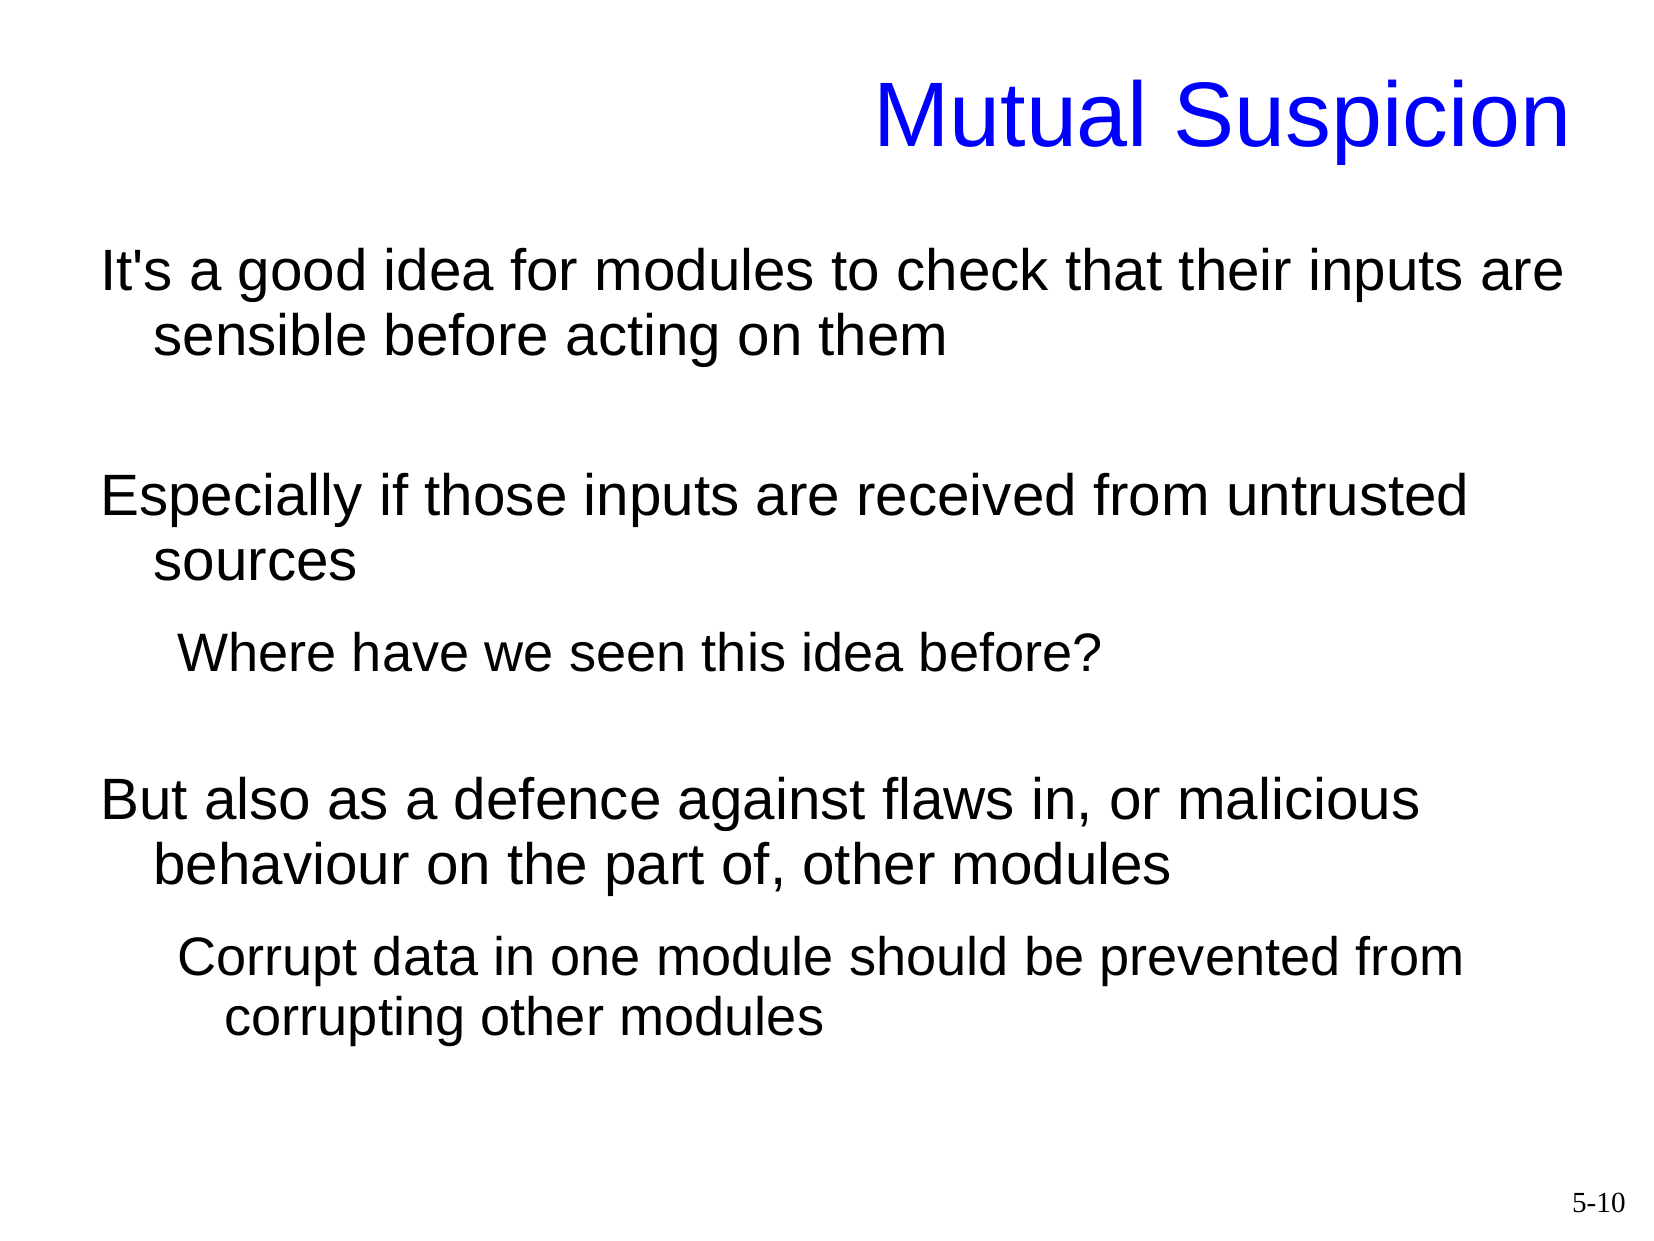

# Mutual Suspicion
It's a good idea for modules to check that their inputs are sensible before acting on them
Especially if those inputs are received from untrusted sources
Where have we seen this idea before?
But also as a defence against flaws in, or malicious behaviour on the part of, other modules
Corrupt data in one module should be prevented from corrupting other modules